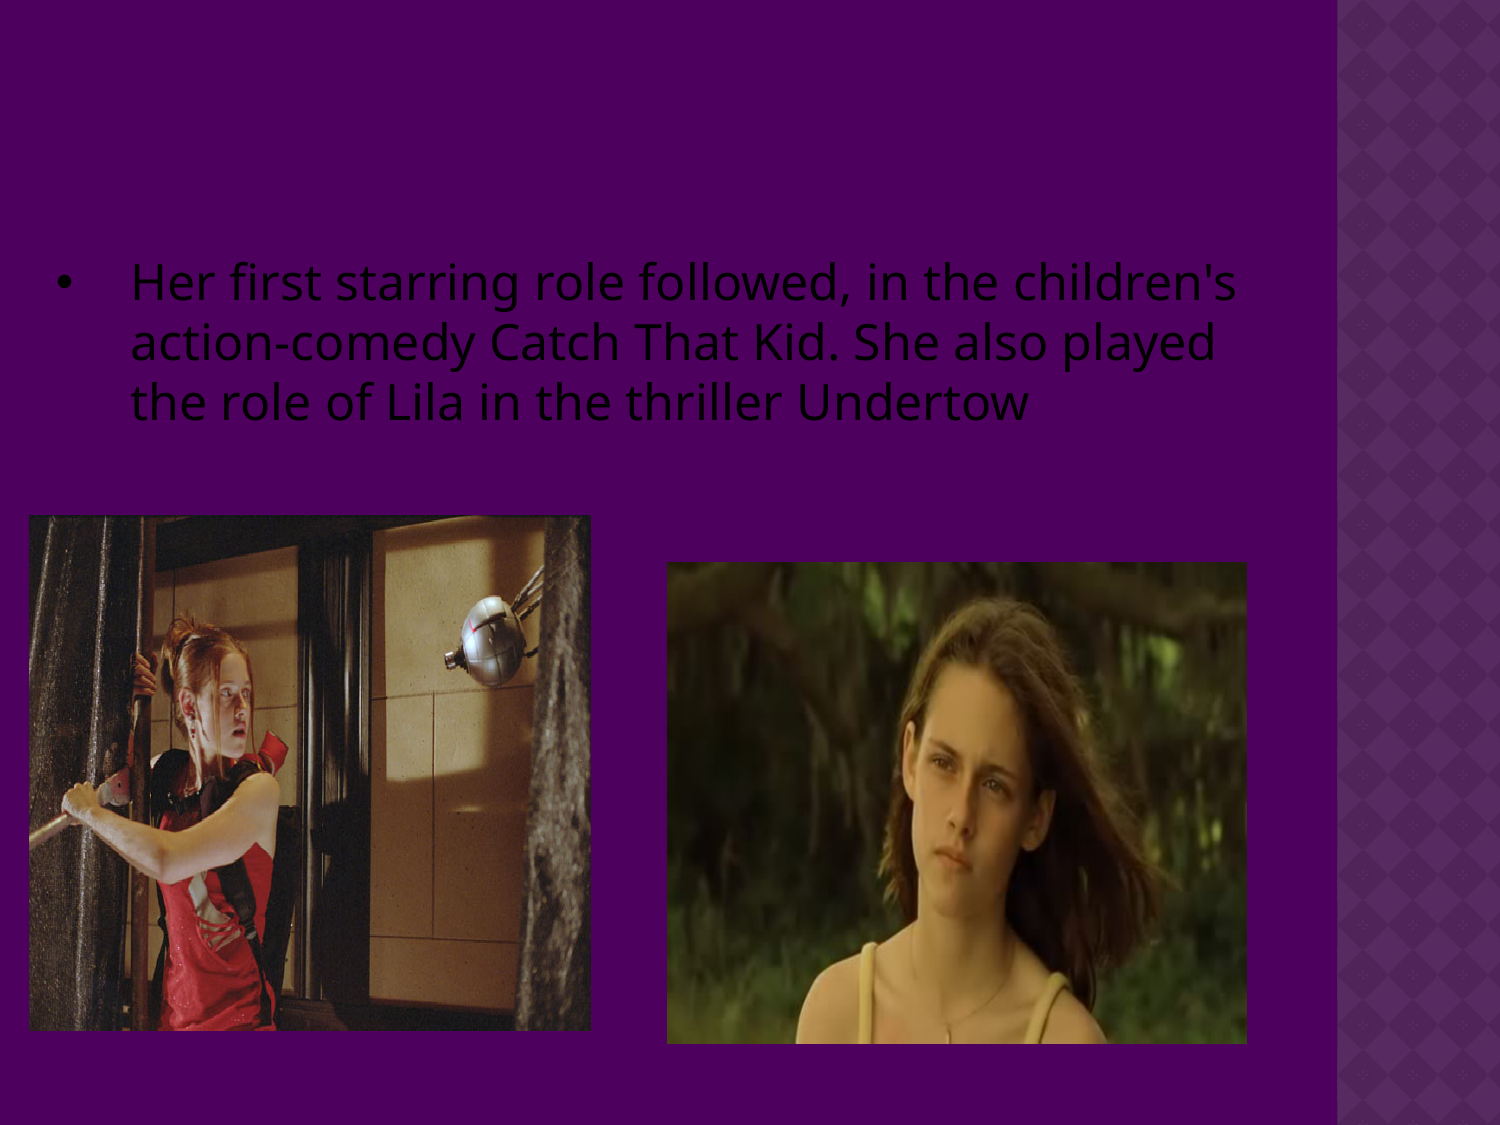

#
Her first starring role followed, in the children's action-comedy Catch That Kid. She also played the role of Lila in the thriller Undertow